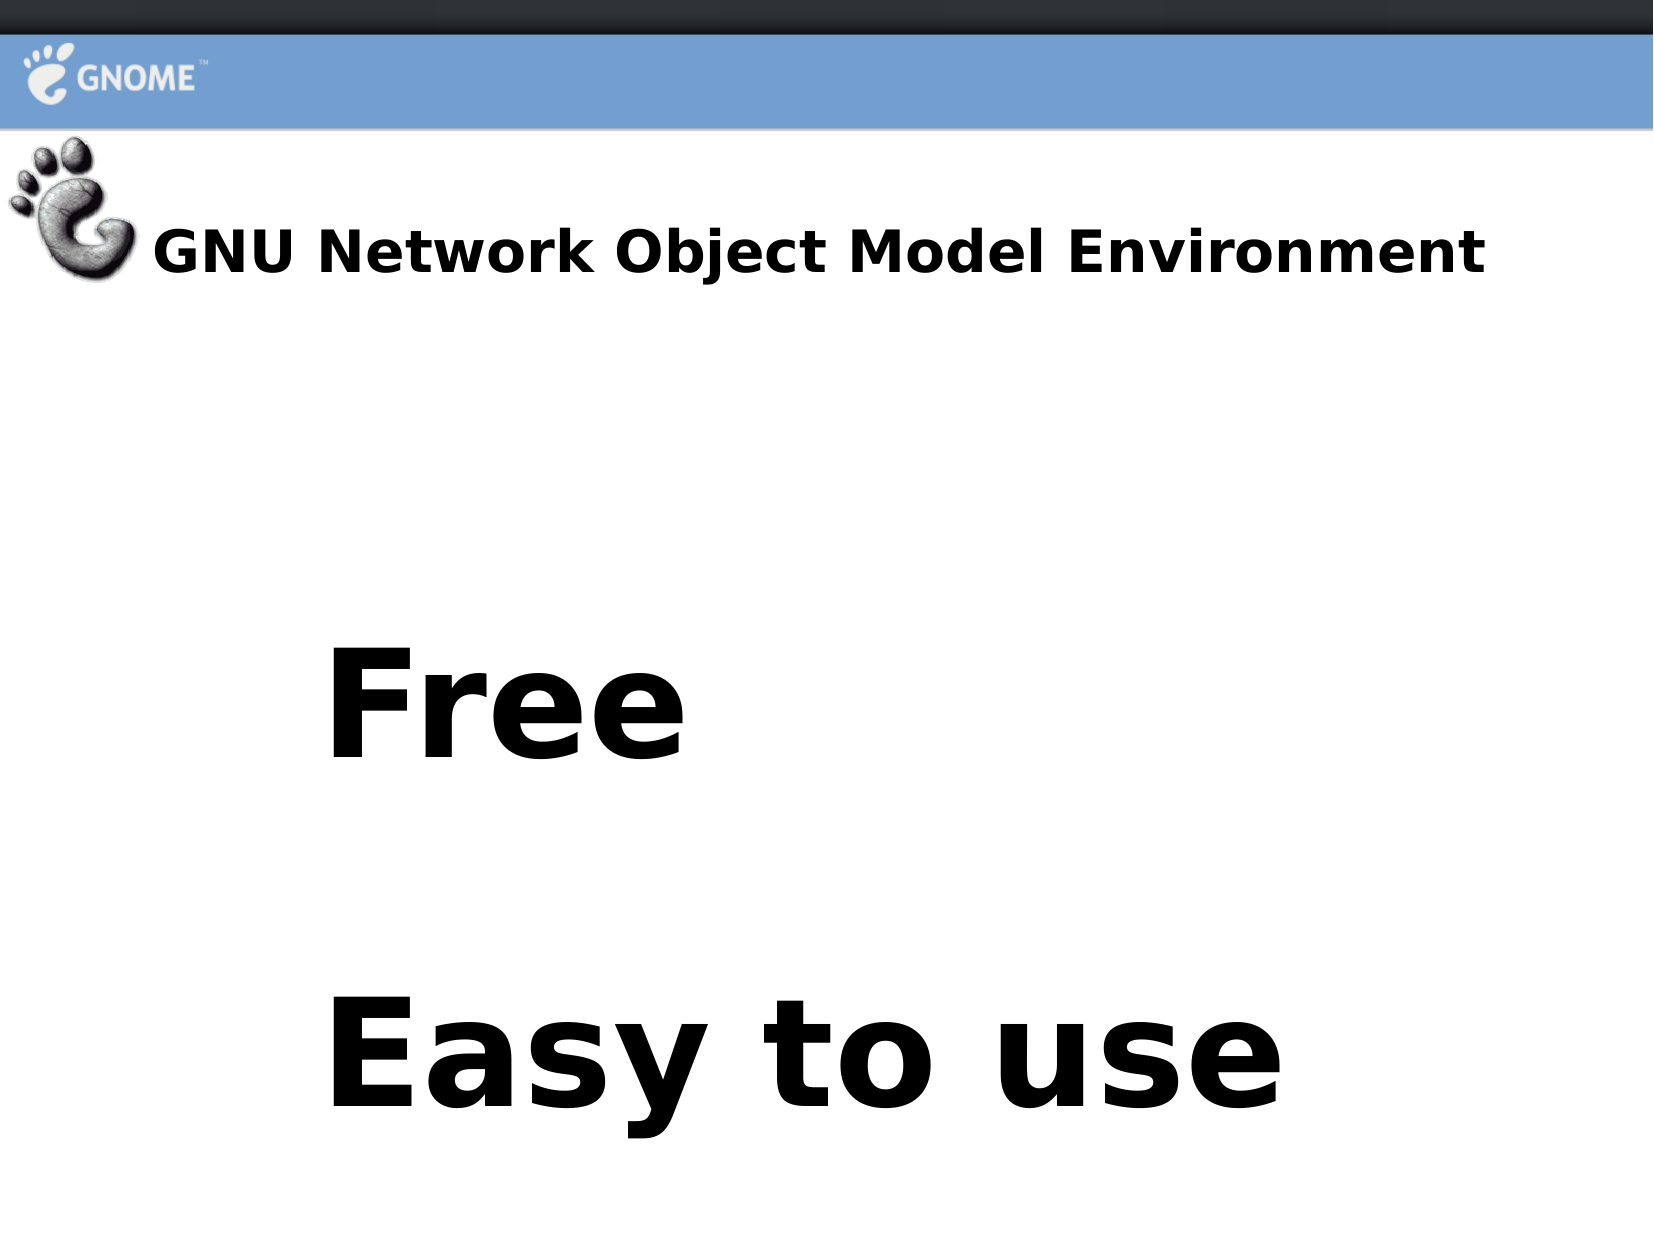

GNU Network Object Model Environment
 Free
 Easy to use